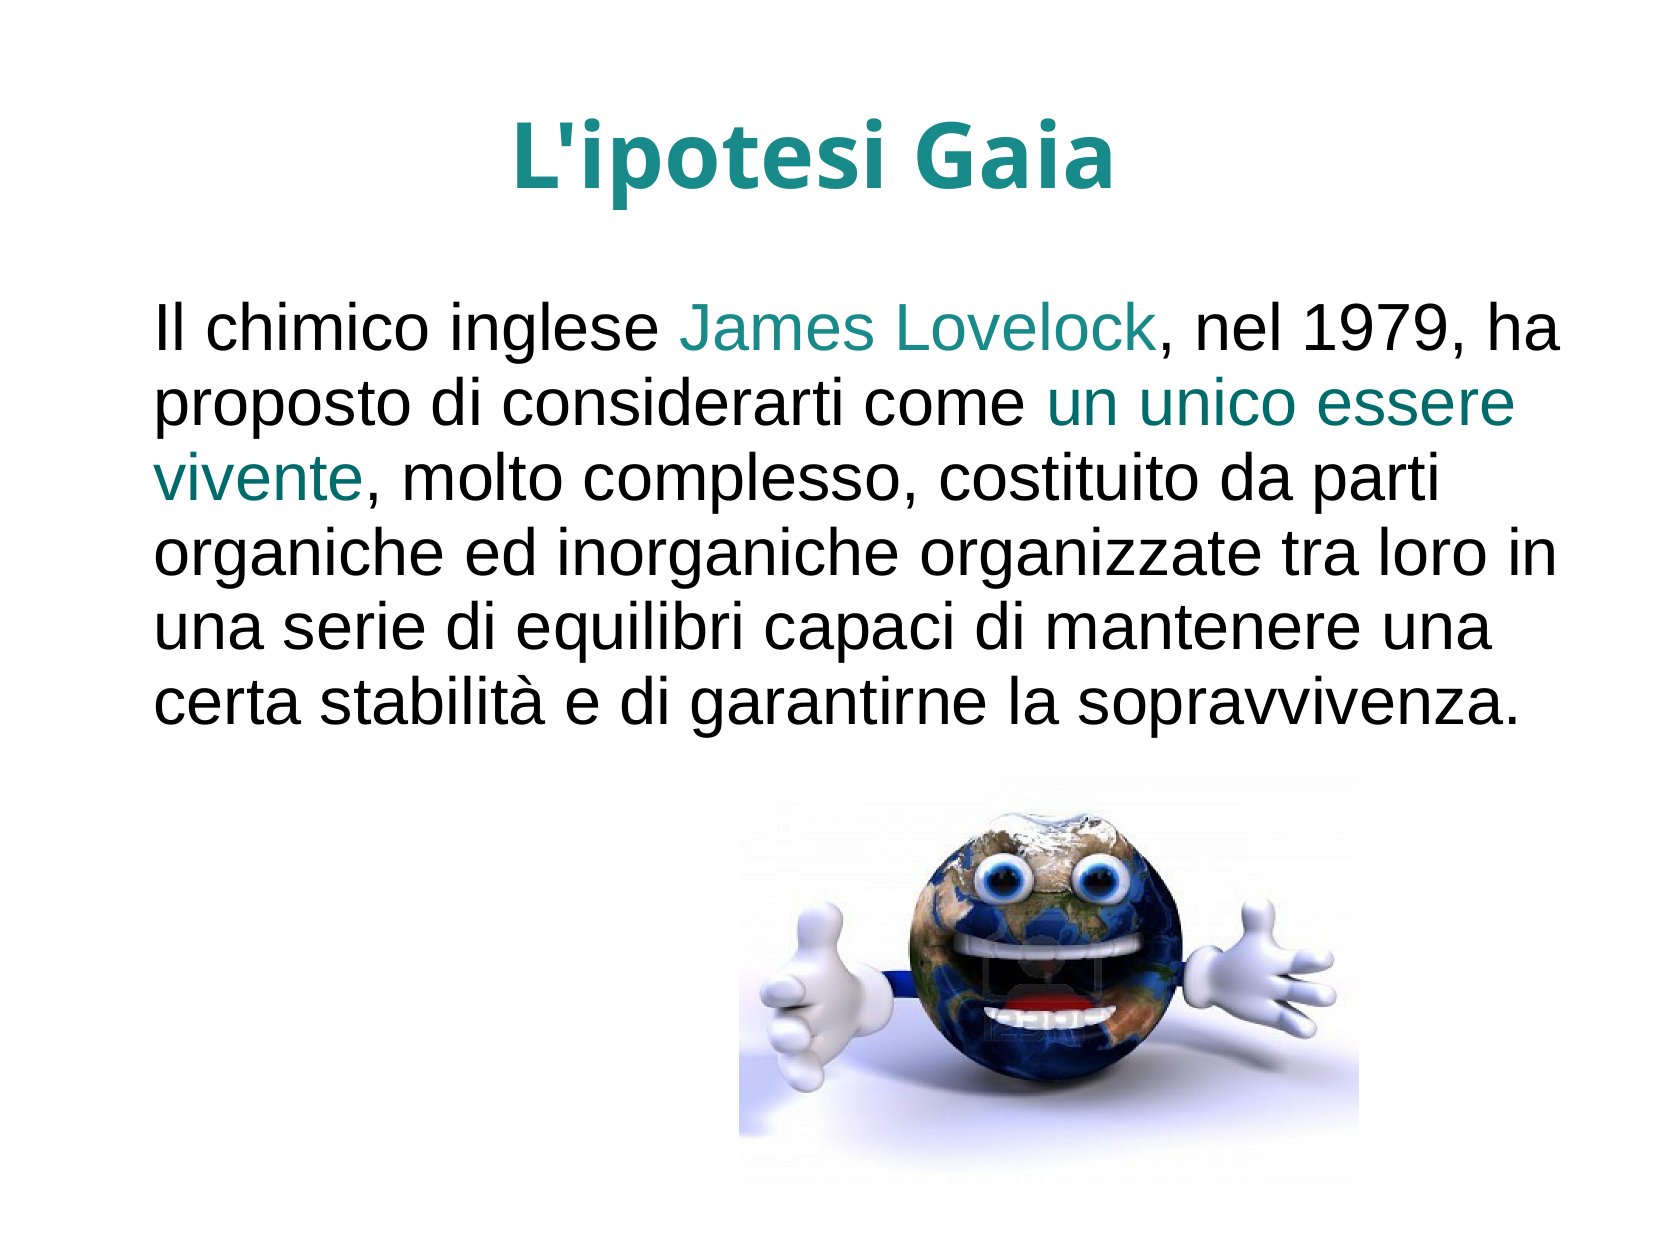

# L'ipotesi Gaia
Il chimico inglese James Lovelock, nel 1979, ha proposto di considerarti come un unico essere vivente, molto complesso, costituito da parti organiche ed inorganiche organizzate tra loro in una serie di equilibri capaci di mantenere una certa stabilità e di garantirne la sopravvivenza.